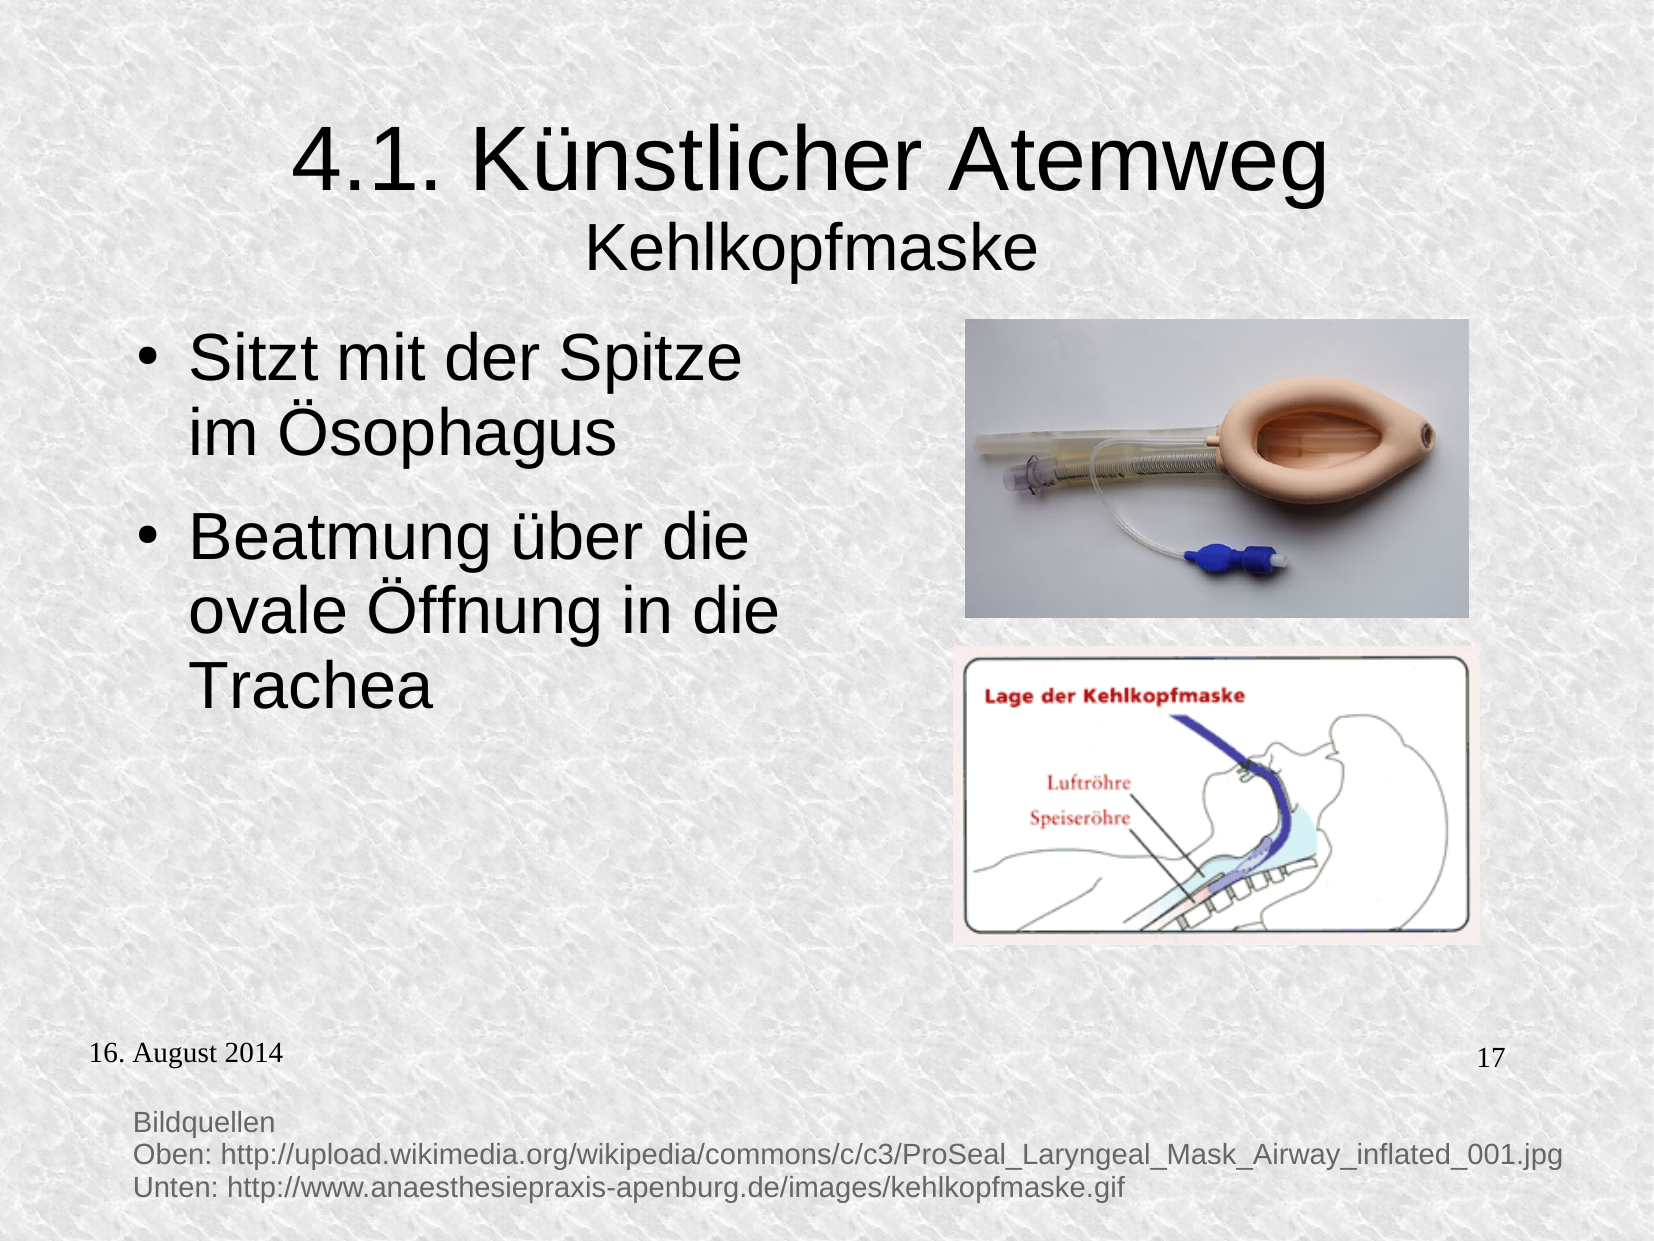

# 4.1. Künstlicher Atemweg Kehlkopfmaske
Sitzt mit der Spitze im Ösophagus
Beatmung über die ovale Öffnung in die Trachea
16. August 2014
17
Bildquellen
Oben: http://upload.wikimedia.org/wikipedia/commons/c/c3/ProSeal_Laryngeal_Mask_Airway_inflated_001.jpg
Unten: http://www.anaesthesiepraxis-apenburg.de/images/kehlkopfmaske.gif